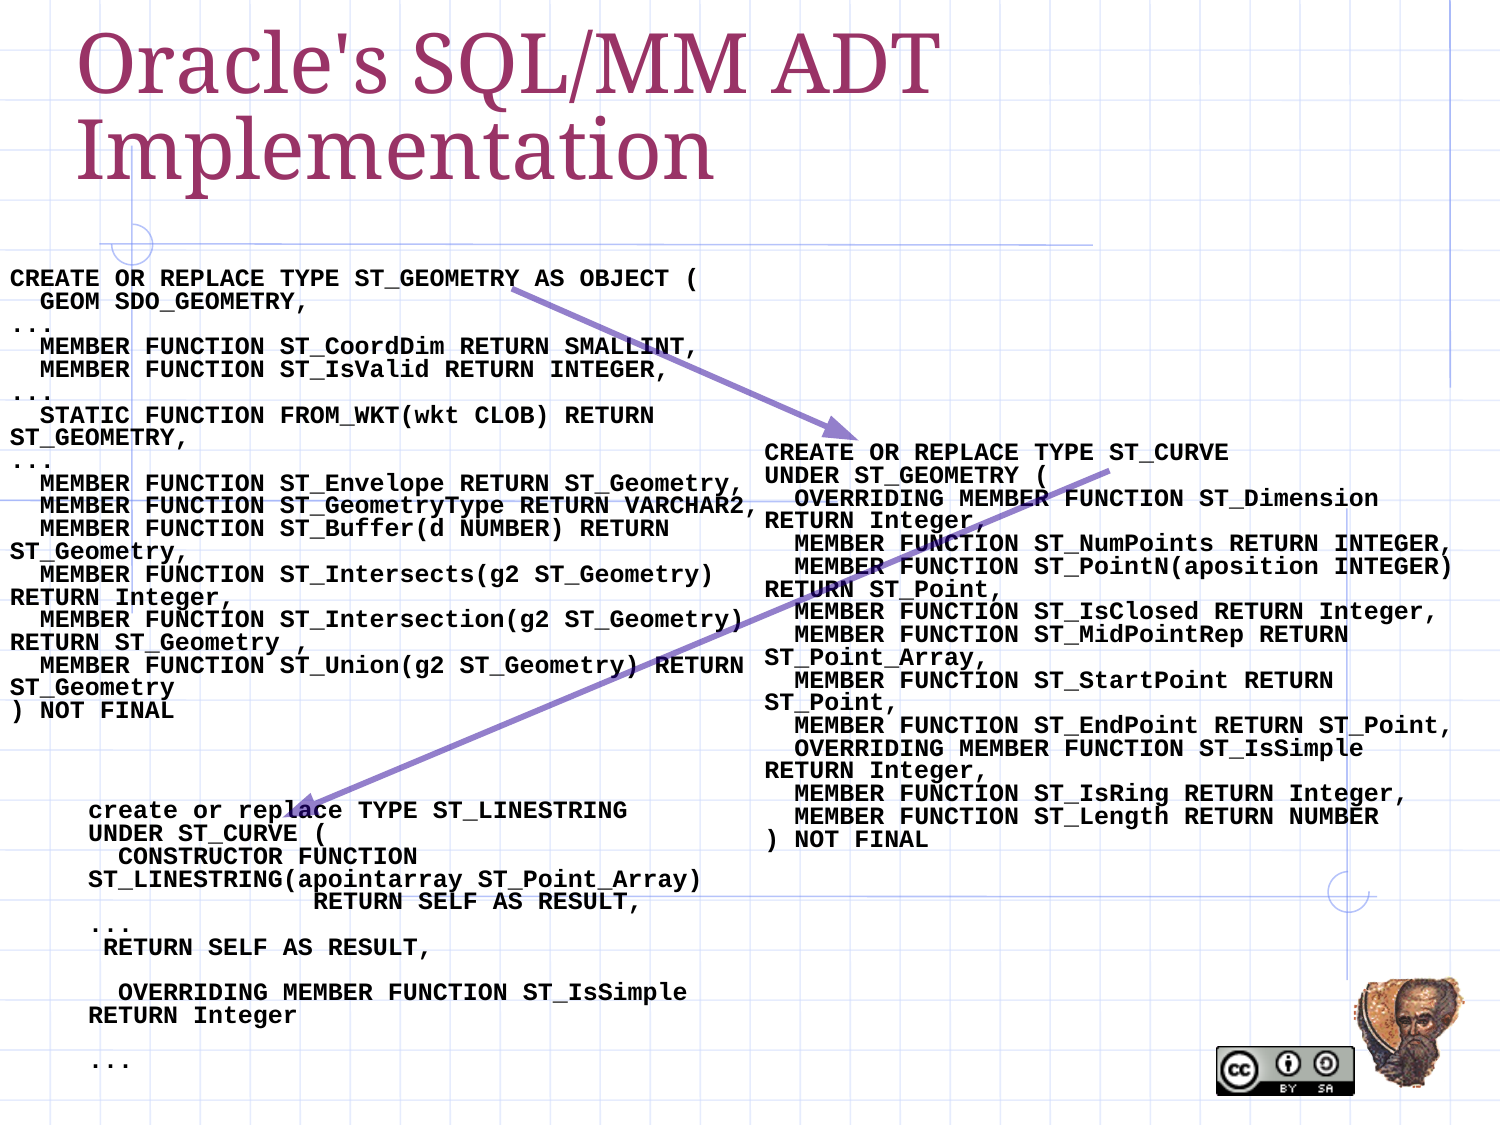

# Oracle's SQL/MM ADT Implementation
CREATE OR REPLACE TYPE ST_GEOMETRY AS OBJECT (
 GEOM SDO_GEOMETRY,
...
 MEMBER FUNCTION ST_CoordDim RETURN SMALLINT,
 MEMBER FUNCTION ST_IsValid RETURN INTEGER,
...
 STATIC FUNCTION FROM_WKT(wkt CLOB) RETURN ST_GEOMETRY,
...
 MEMBER FUNCTION ST_Envelope RETURN ST_Geometry,
 MEMBER FUNCTION ST_GeometryType RETURN VARCHAR2,
 MEMBER FUNCTION ST_Buffer(d NUMBER) RETURN ST_Geometry,
 MEMBER FUNCTION ST_Intersects(g2 ST_Geometry) RETURN Integer,
 MEMBER FUNCTION ST_Intersection(g2 ST_Geometry) RETURN ST_Geometry ,
 MEMBER FUNCTION ST_Union(g2 ST_Geometry) RETURN ST_Geometry
) NOT FINAL
CREATE OR REPLACE TYPE ST_CURVE
UNDER ST_GEOMETRY (
 OVERRIDING MEMBER FUNCTION ST_Dimension RETURN Integer,
 MEMBER FUNCTION ST_NumPoints RETURN INTEGER,
 MEMBER FUNCTION ST_PointN(aposition INTEGER) RETURN ST_Point,
 MEMBER FUNCTION ST_IsClosed RETURN Integer,
 MEMBER FUNCTION ST_MidPointRep RETURN ST_Point_Array,
 MEMBER FUNCTION ST_StartPoint RETURN ST_Point,
 MEMBER FUNCTION ST_EndPoint RETURN ST_Point,
 OVERRIDING MEMBER FUNCTION ST_IsSimple RETURN Integer,
 MEMBER FUNCTION ST_IsRing RETURN Integer,
 MEMBER FUNCTION ST_Length RETURN NUMBER
) NOT FINAL
create or replace TYPE ST_LINESTRING
UNDER ST_CURVE (
 CONSTRUCTOR FUNCTION ST_LINESTRING(apointarray ST_Point_Array)
 RETURN SELF AS RESULT,
...
 RETURN SELF AS RESULT,
 OVERRIDING MEMBER FUNCTION ST_IsSimple RETURN Integer
...